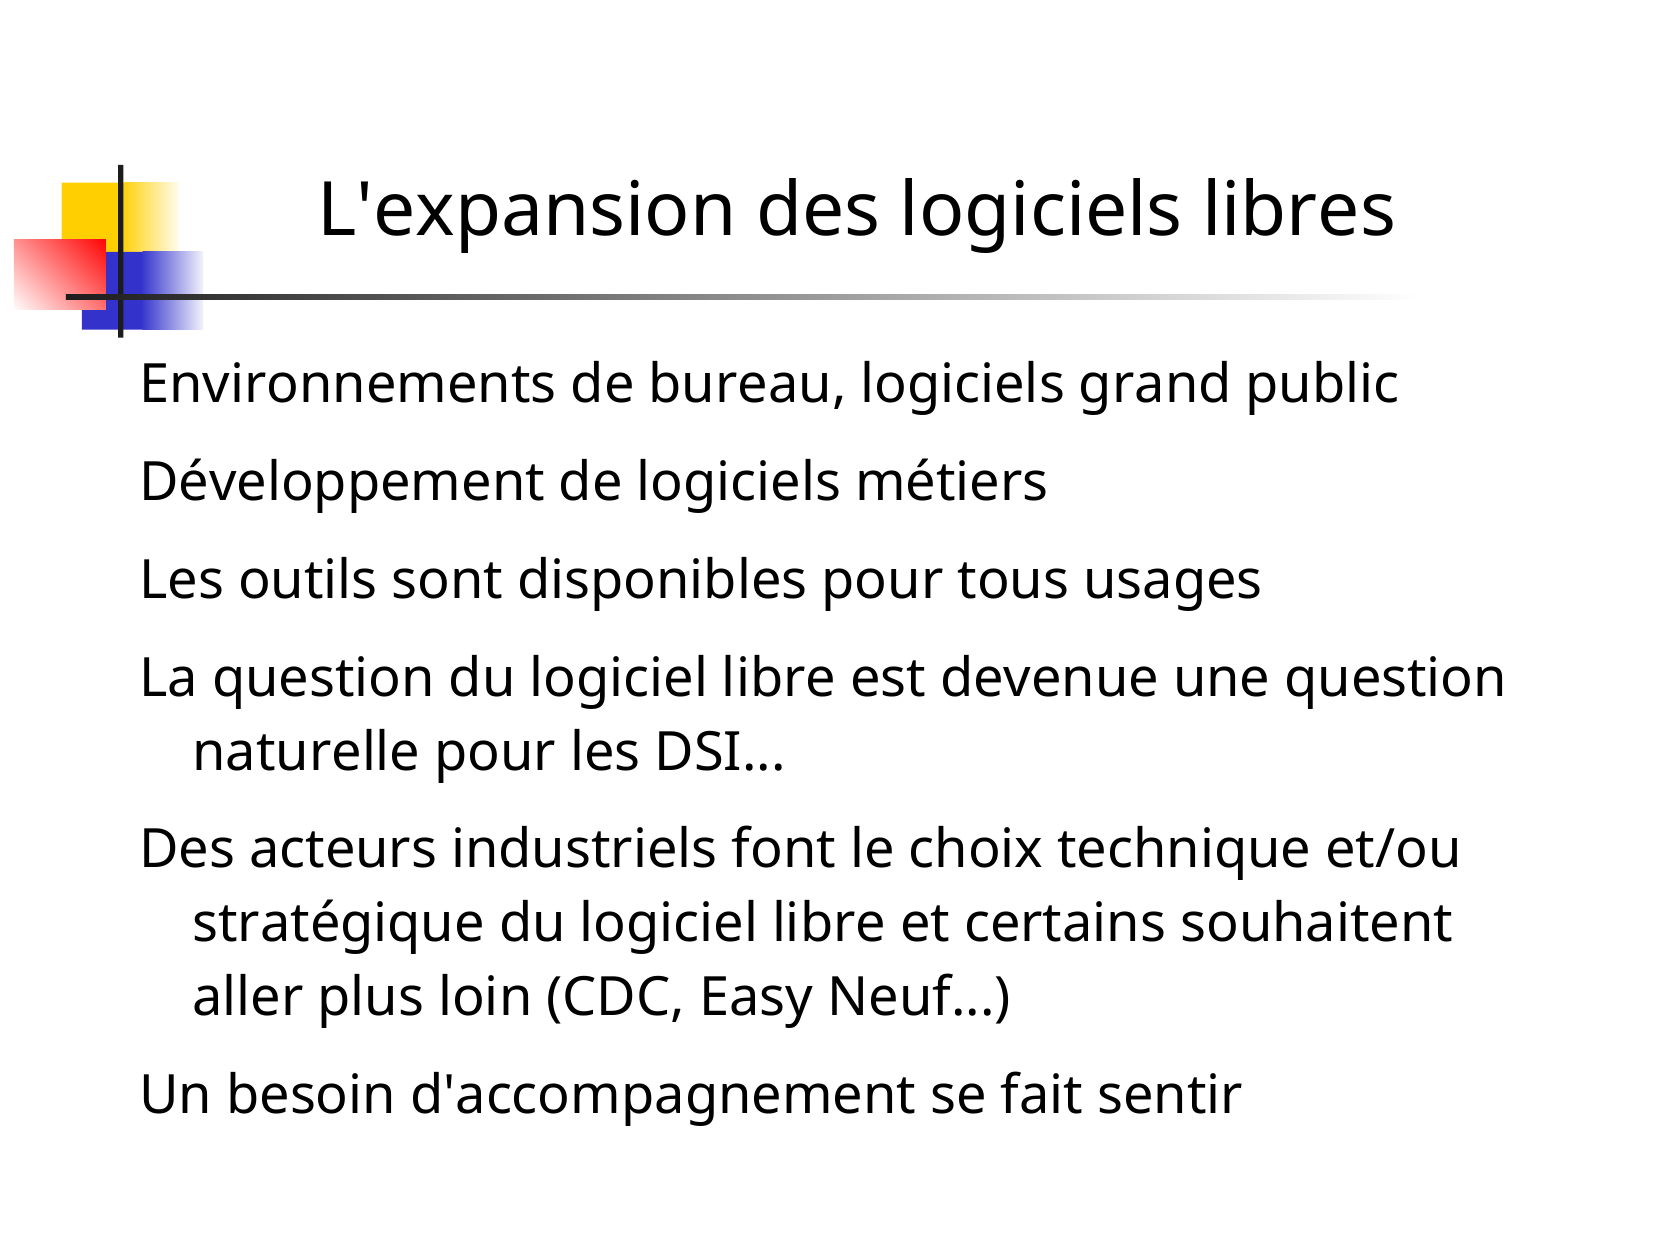

# L'expansion des logiciels libres
Environnements de bureau, logiciels grand public
Développement de logiciels métiers
Les outils sont disponibles pour tous usages
La question du logiciel libre est devenue une question naturelle pour les DSI...
Des acteurs industriels font le choix technique et/ou stratégique du logiciel libre et certains souhaitent aller plus loin (CDC, Easy Neuf...)
Un besoin d'accompagnement se fait sentir